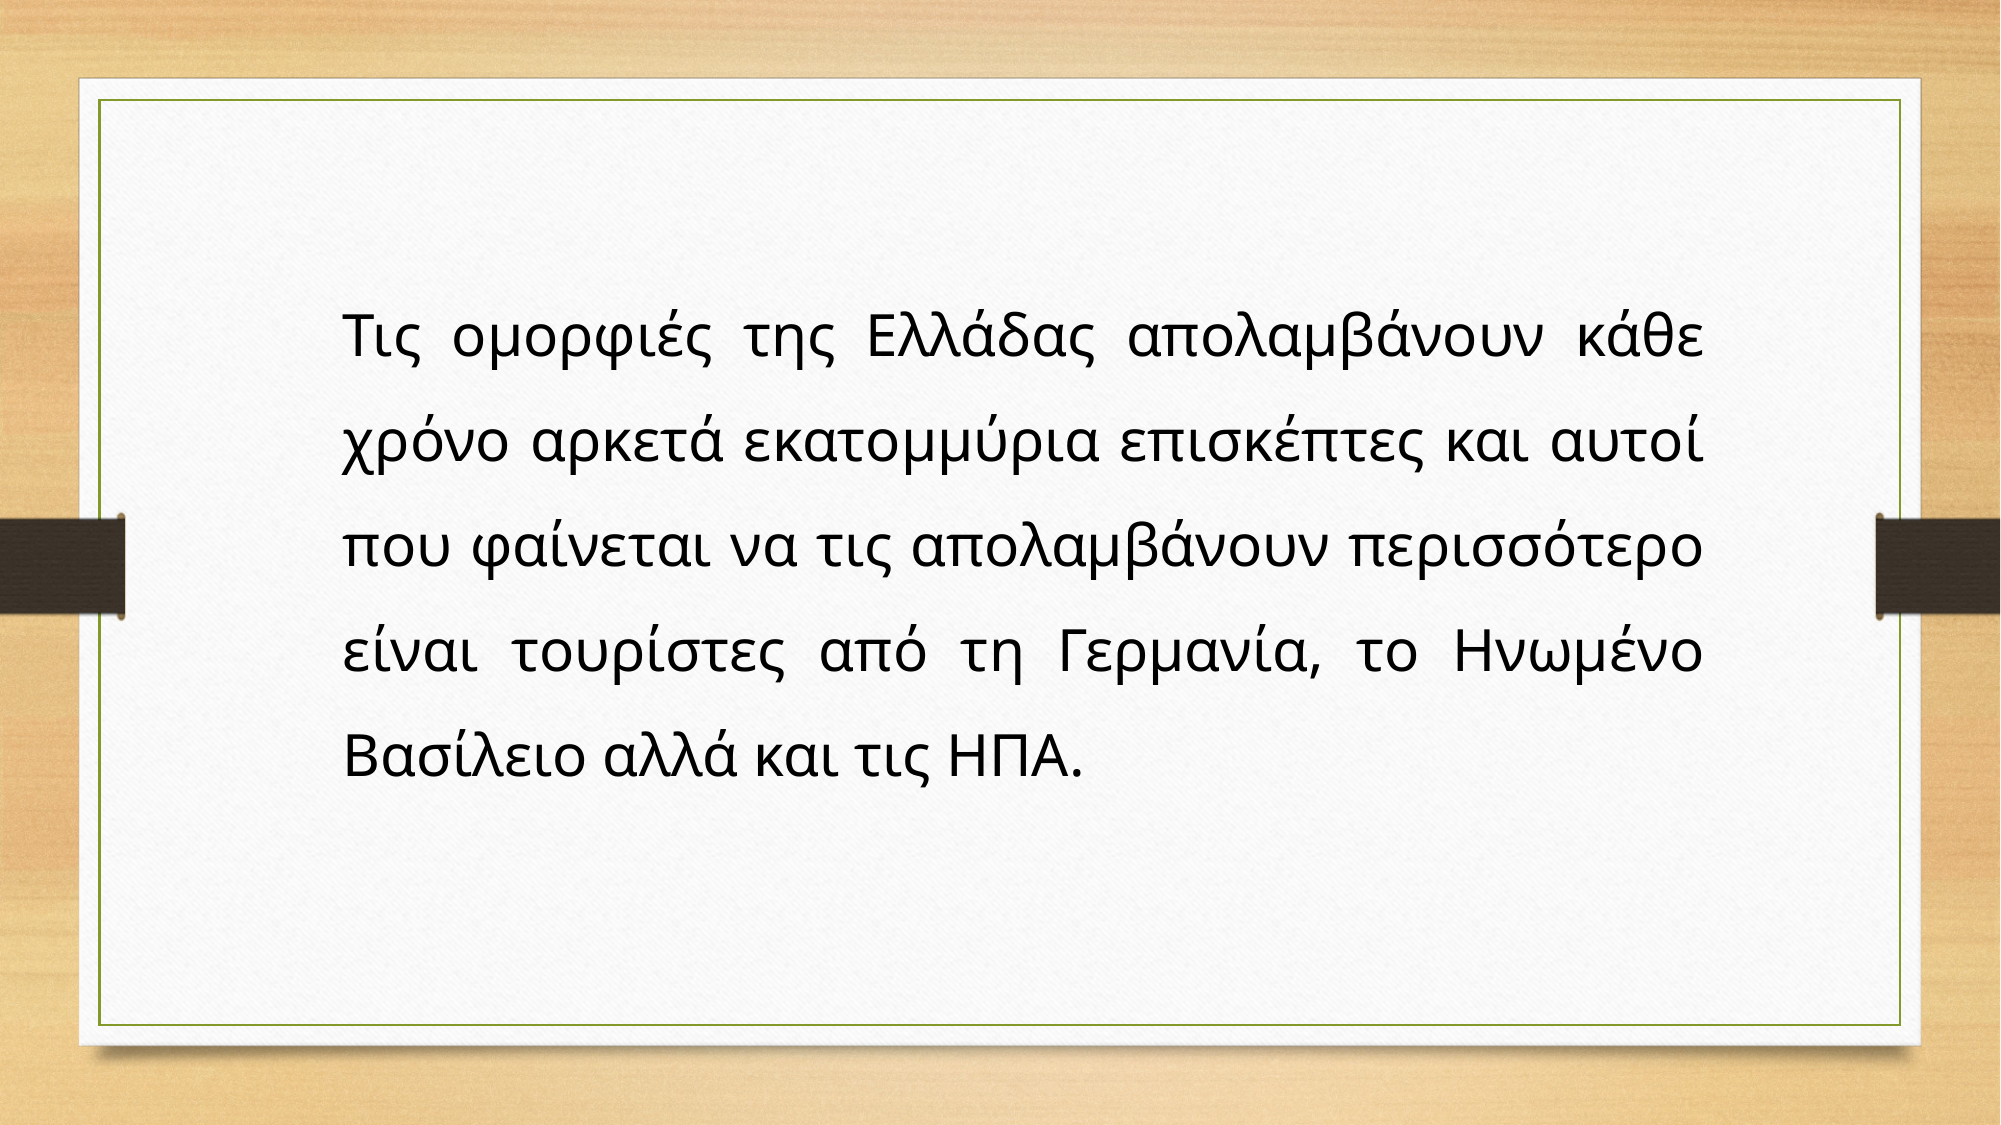

Τις ομορφιές της Ελλάδας απολαμβάνουν κάθε χρόνο αρκετά εκατομμύρια επισκέπτες και αυτοί που φαίνεται να τις απολαμβάνουν περισσότερο είναι τουρίστες από τη Γερμανία, το Ηνωμένο Βασίλειο αλλά και τις ΗΠΑ.